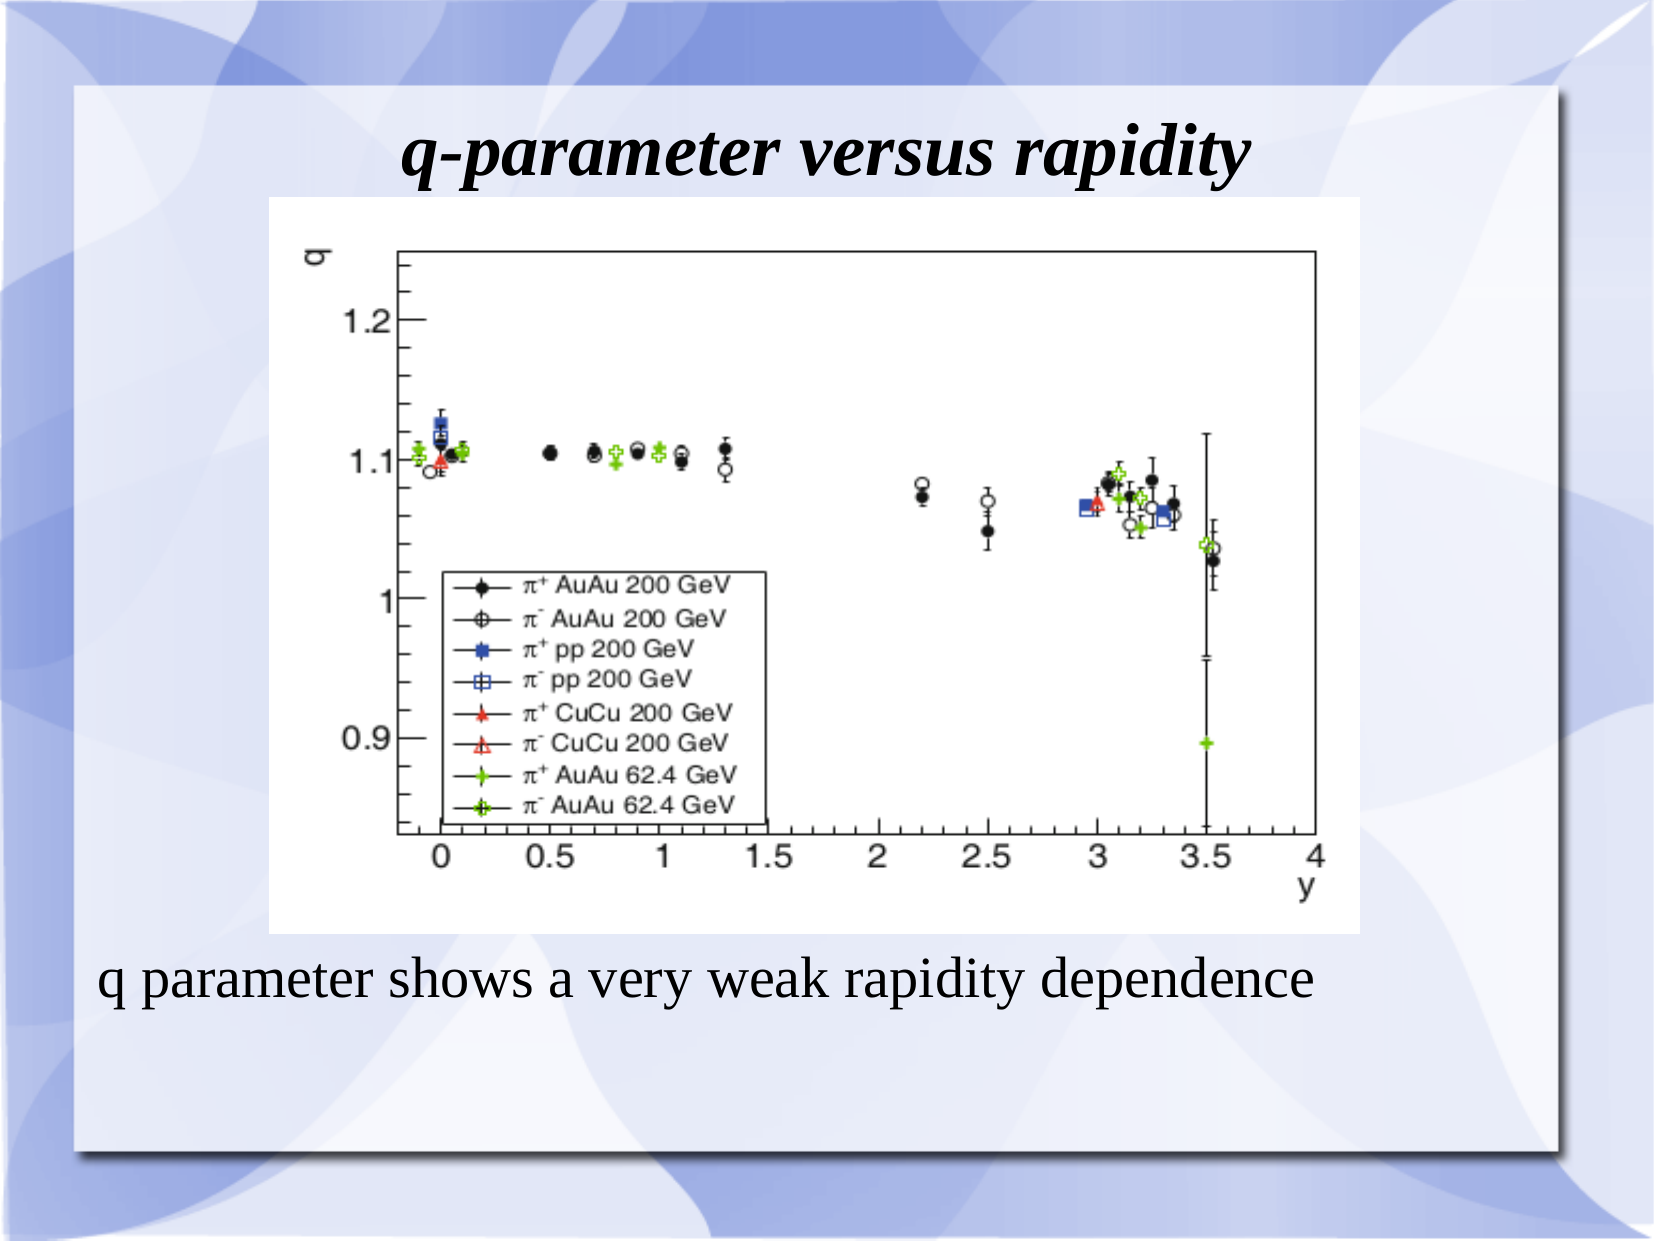

# q-parameter versus rapidity
q parameter shows a very weak rapidity dependence